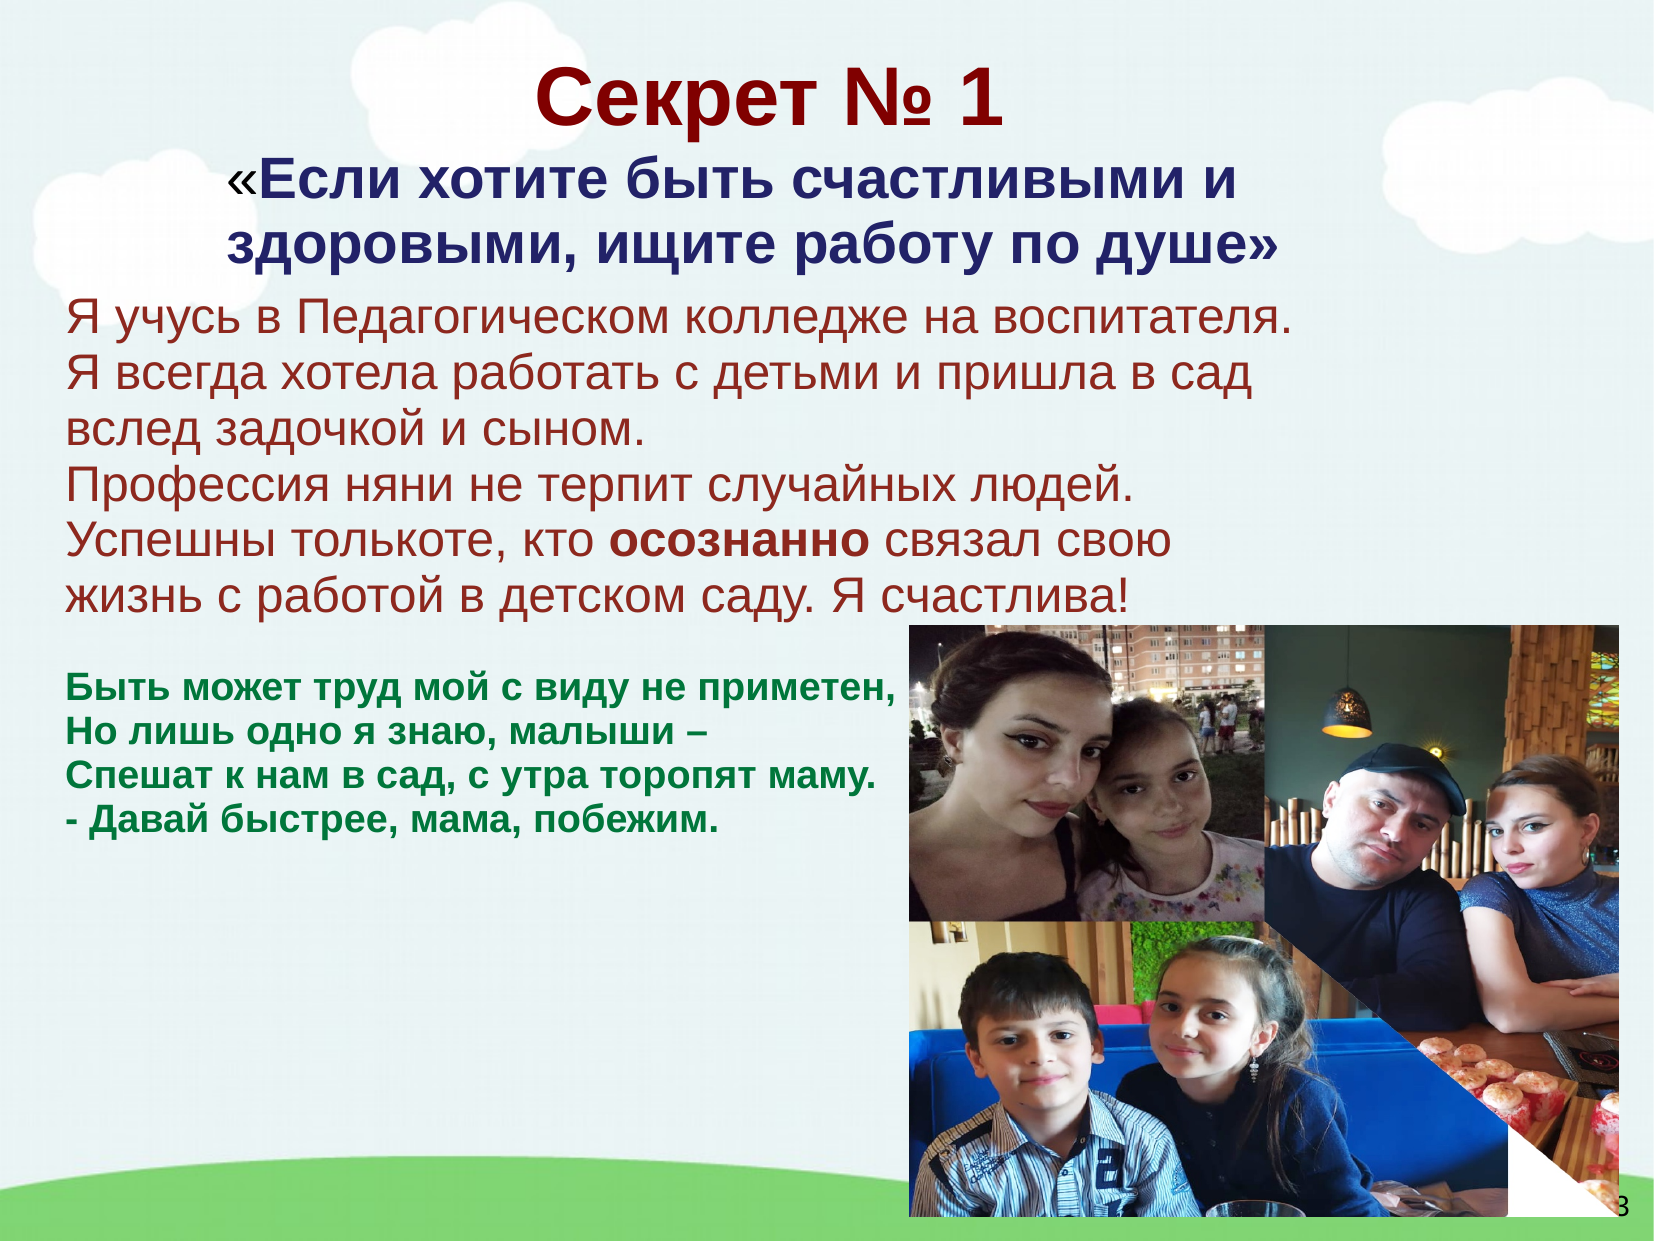

Секрет № 1
«Если хотите быть счастливыми и здоровыми, ищите работу по душе»
Я учусь в Педагогическом колледже на воспитателя.
Я всегда хотела работать с детьми и пришла в сад вслед задочкой и сыном.
Профессия няни не терпит случайных людей. Успешны толькоте, кто осознанно связал свою жизнь с работой в детском саду. Я счастлива!
Быть может труд мой с виду не приметен,
Но лишь одно я знаю, малыши –
Спешат к нам в сад, с утра торопят маму.
- Давай быстрее, мама, побежим.
3